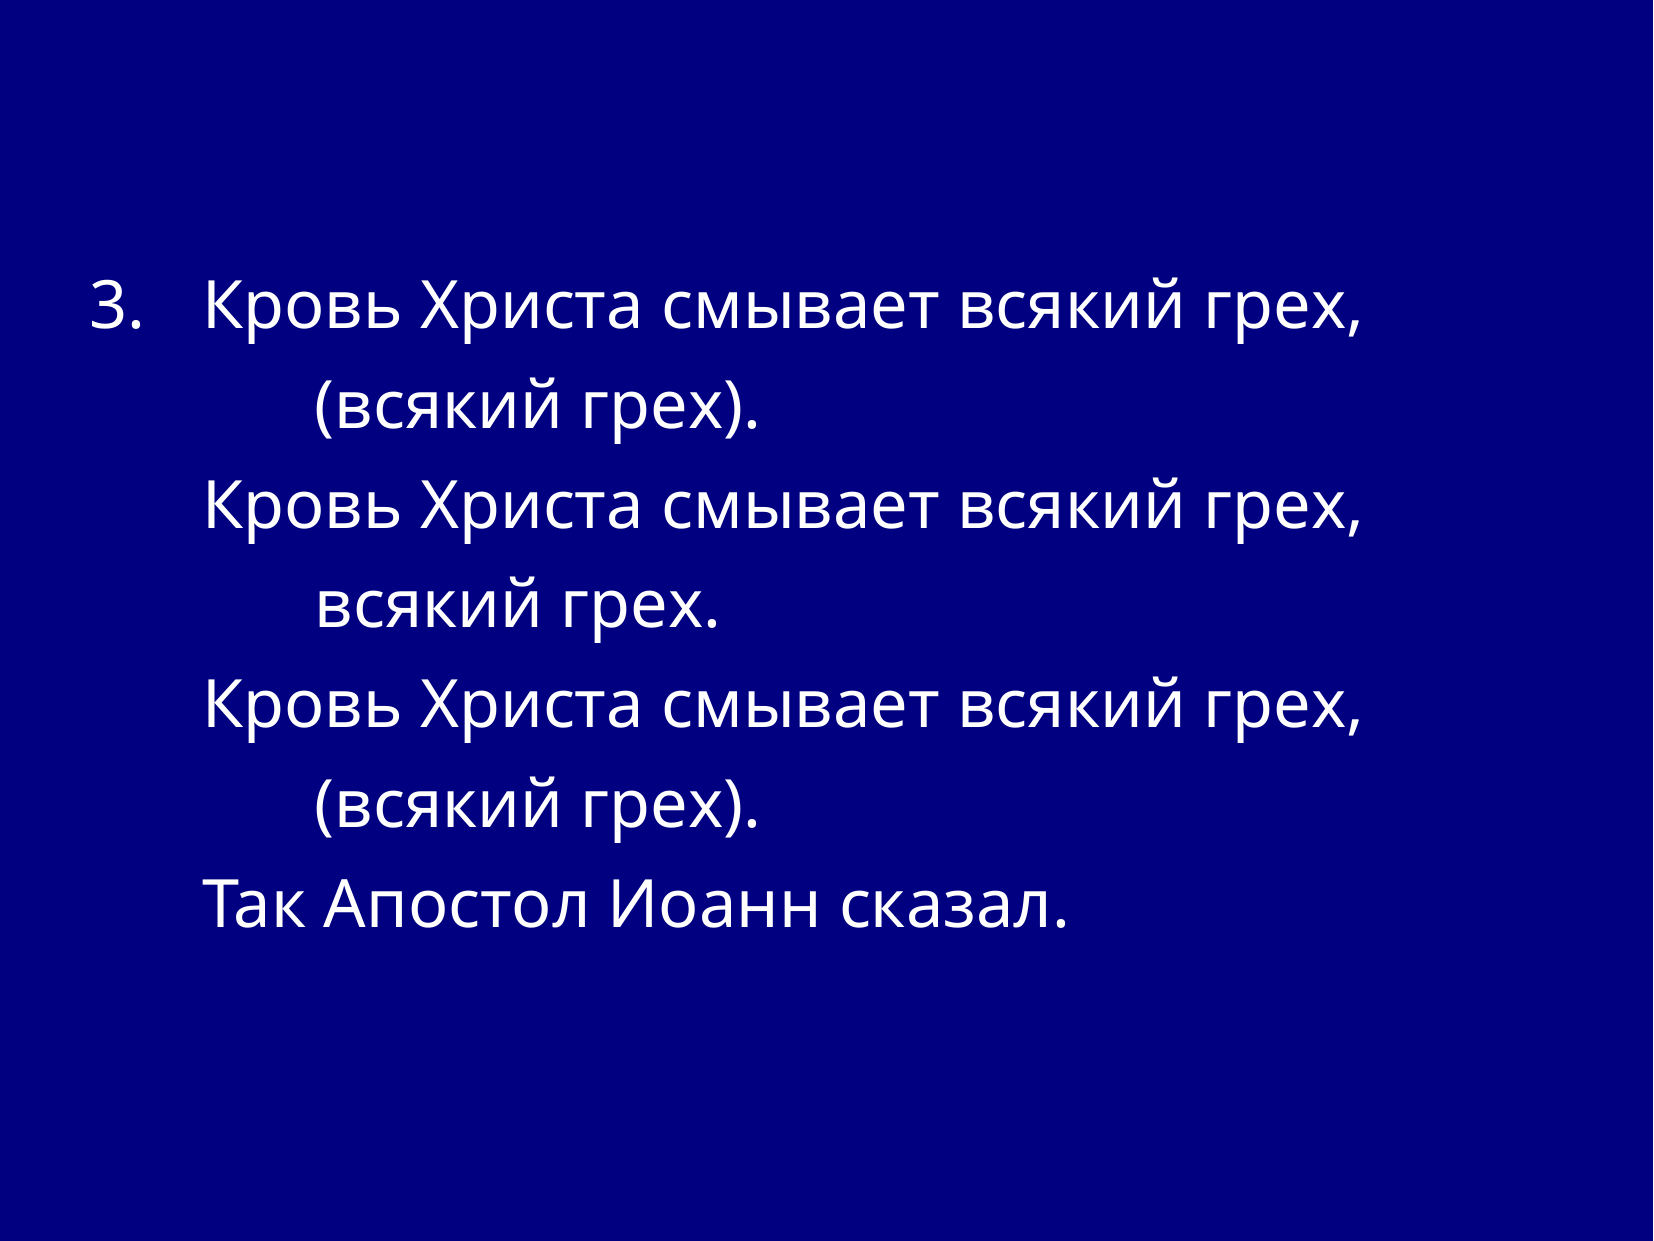

3.	Кровь Христа смывает всякий грех,
		(всякий грех).
	Кровь Христа смывает всякий грех,
		всякий грех.
	Кровь Христа смывает всякий грех,
		(всякий грех).
	Так Апостол Иоанн сказал.